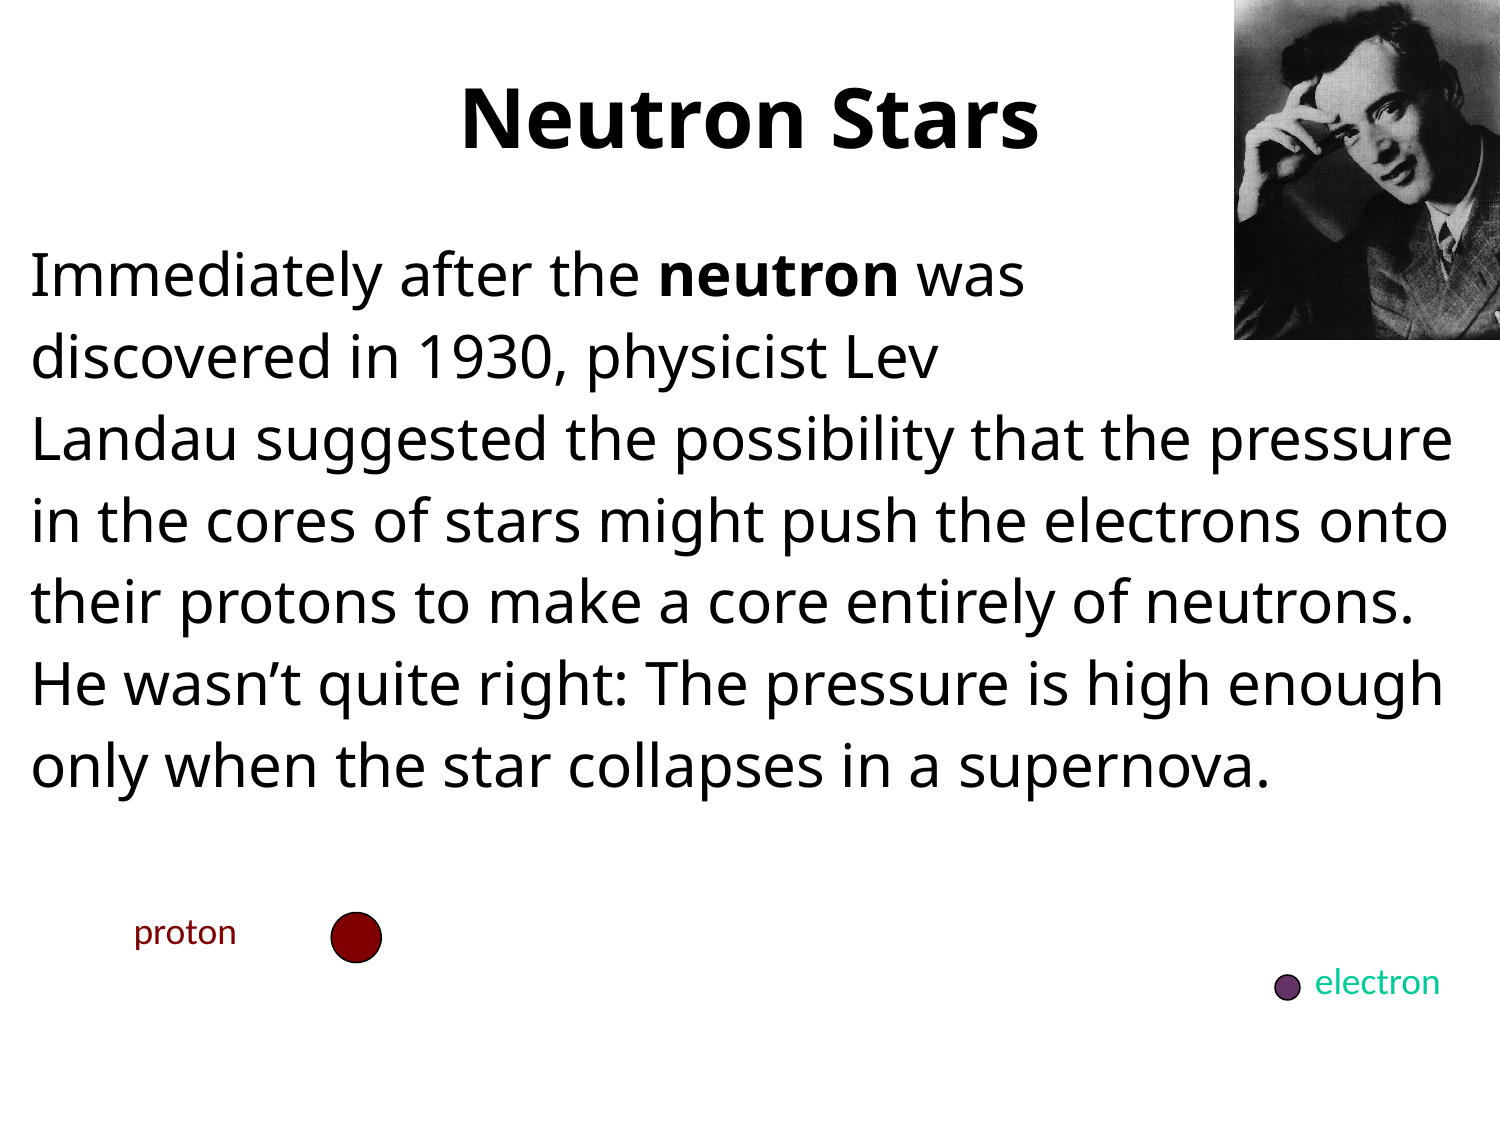

# Neutron Stars
Immediately after the neutron was
discovered in 1930, physicist Lev
Landau suggested the possibility that the pressure in the cores of stars might push the electrons onto their protons to make a core entirely of neutrons. He wasn’t quite right: The pressure is high enough only when the star collapses in a supernova.
proton
electron